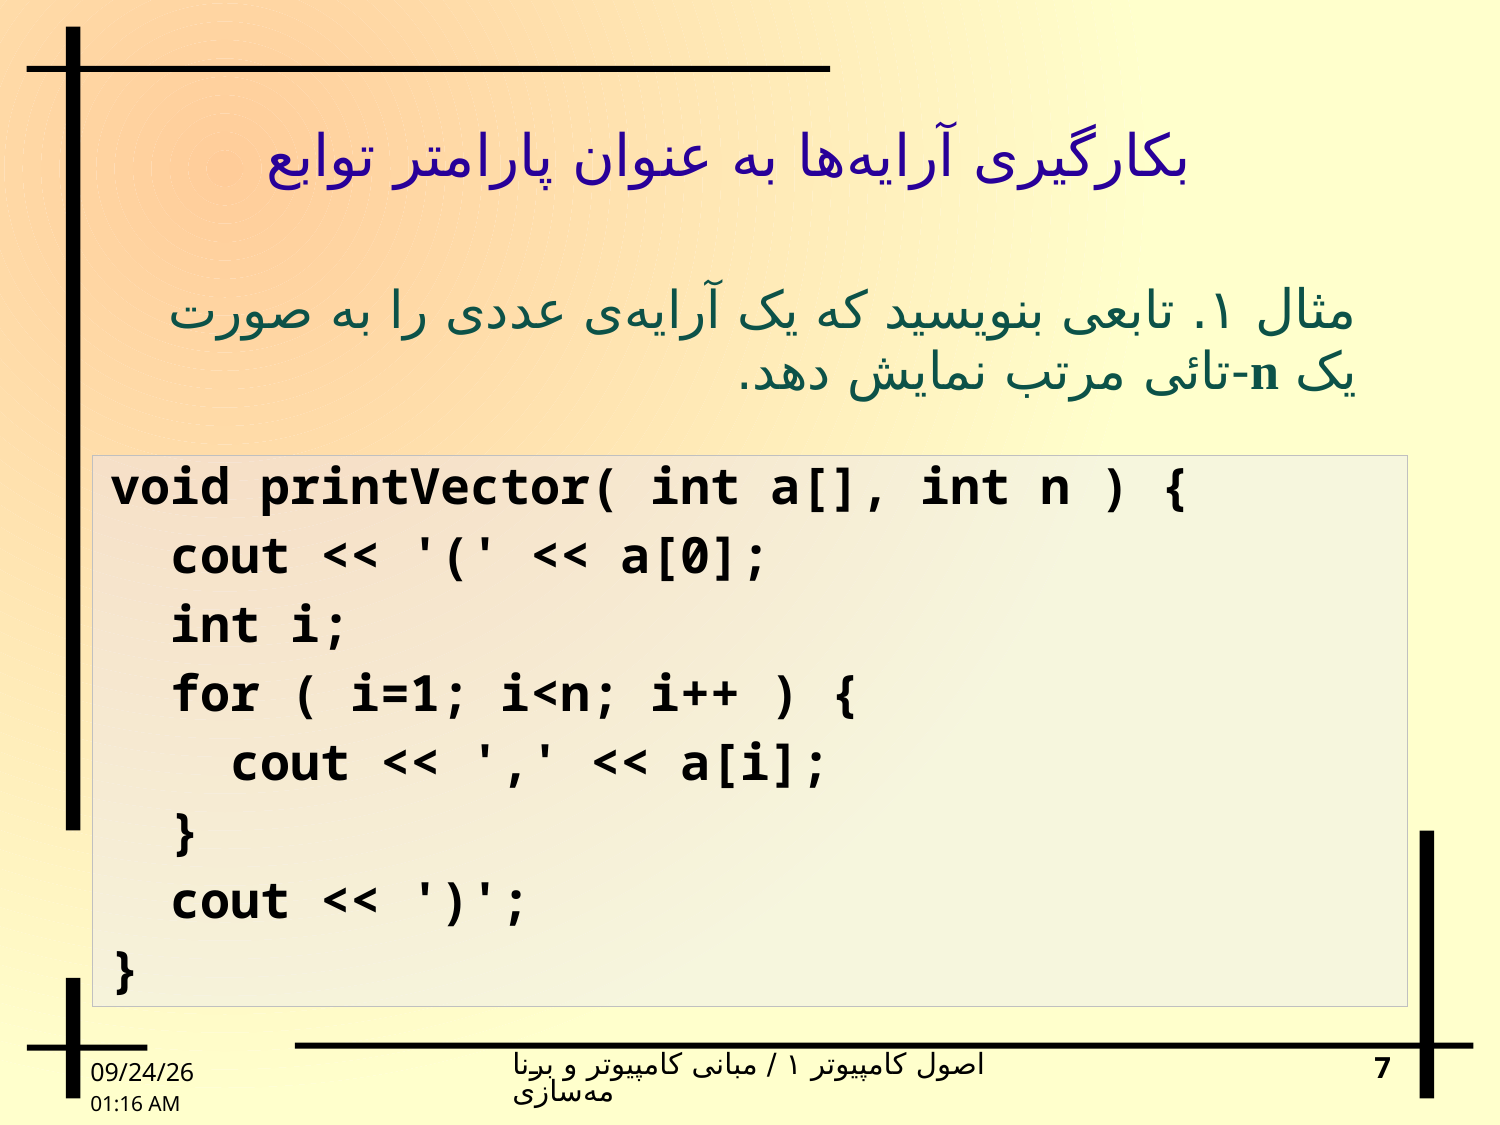

# بکارگیری آرایه‌ها به عنوان پارامتر توابع
مثال ۱. تابعی بنویسید که یک آرایه‌ی عددی را به صورت یک n-تائی مرتب نمایش دهد.
void printVector( int a[], int n ) {
 cout << '(' << a[0];
 int i;
 for ( i=1; i<n; i++ ) {
 cout << ',' << a[i];
 }
 cout << ')';
}
اصول کامپیوتر ۱ / مبانی کامپیوتر و برنامه‌سازی
7